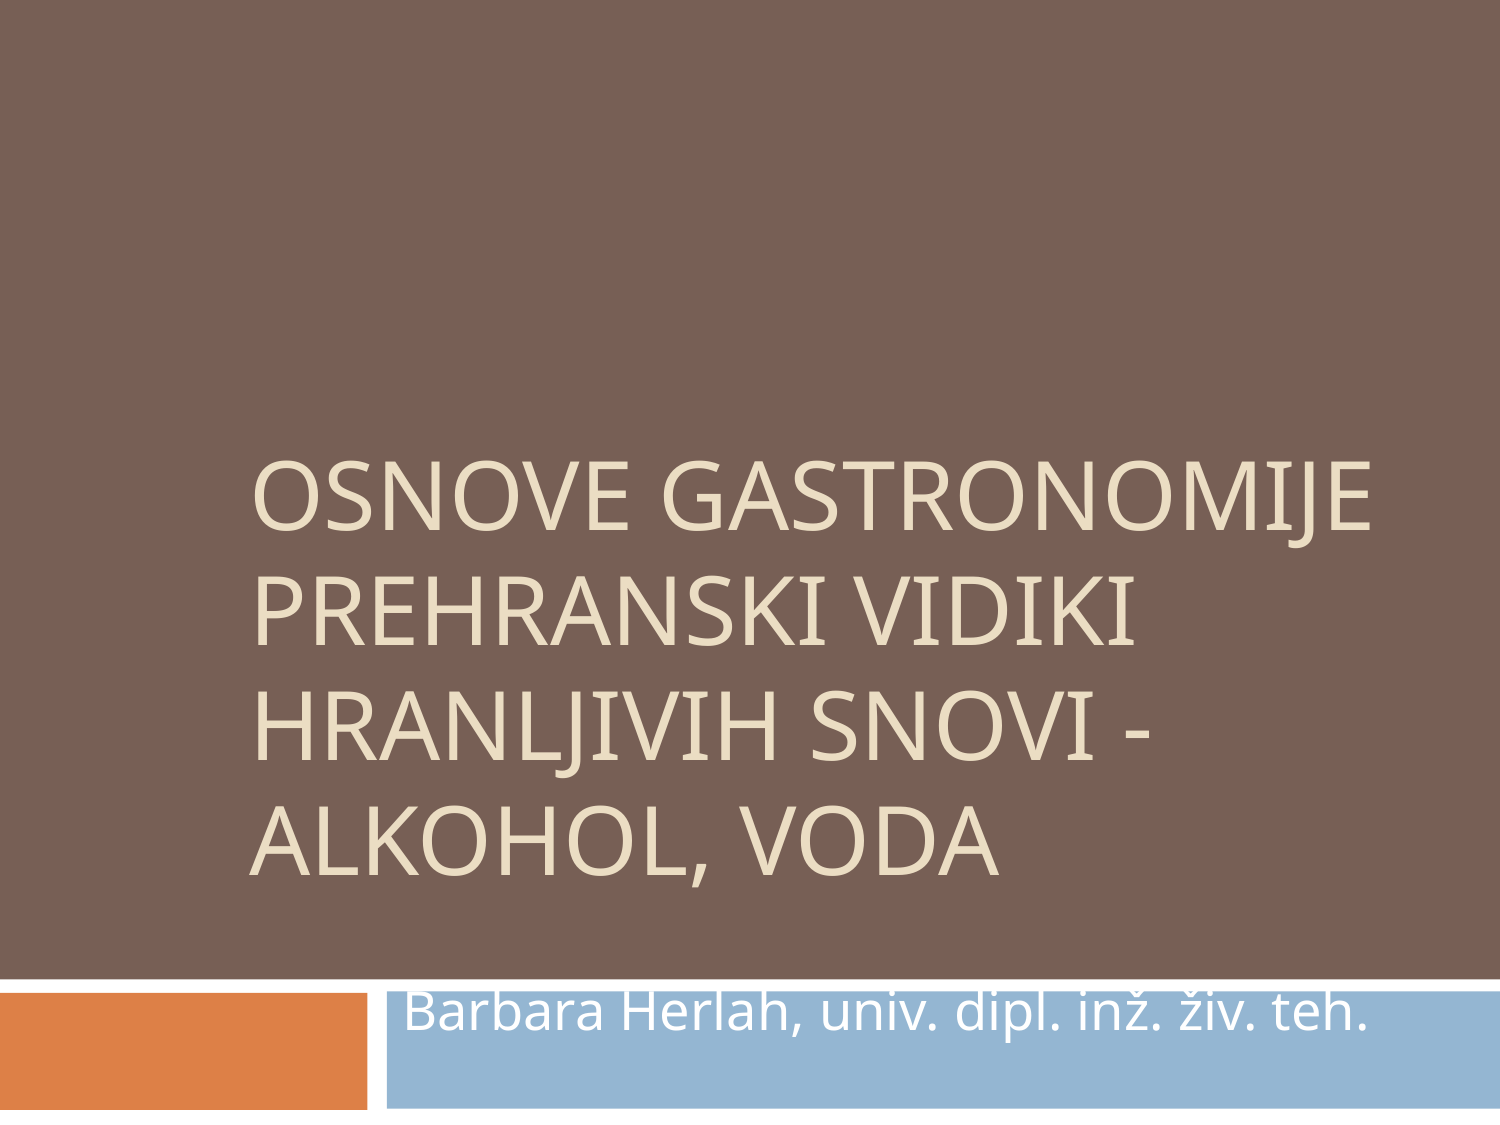

# OSNOVE GASTRONOMIJE PREHRANSKI VIDIKI HRANLJIVIH SNOVI - ALKOHOL, VODA
Barbara Herlah, univ. dipl. inž. živ. teh.